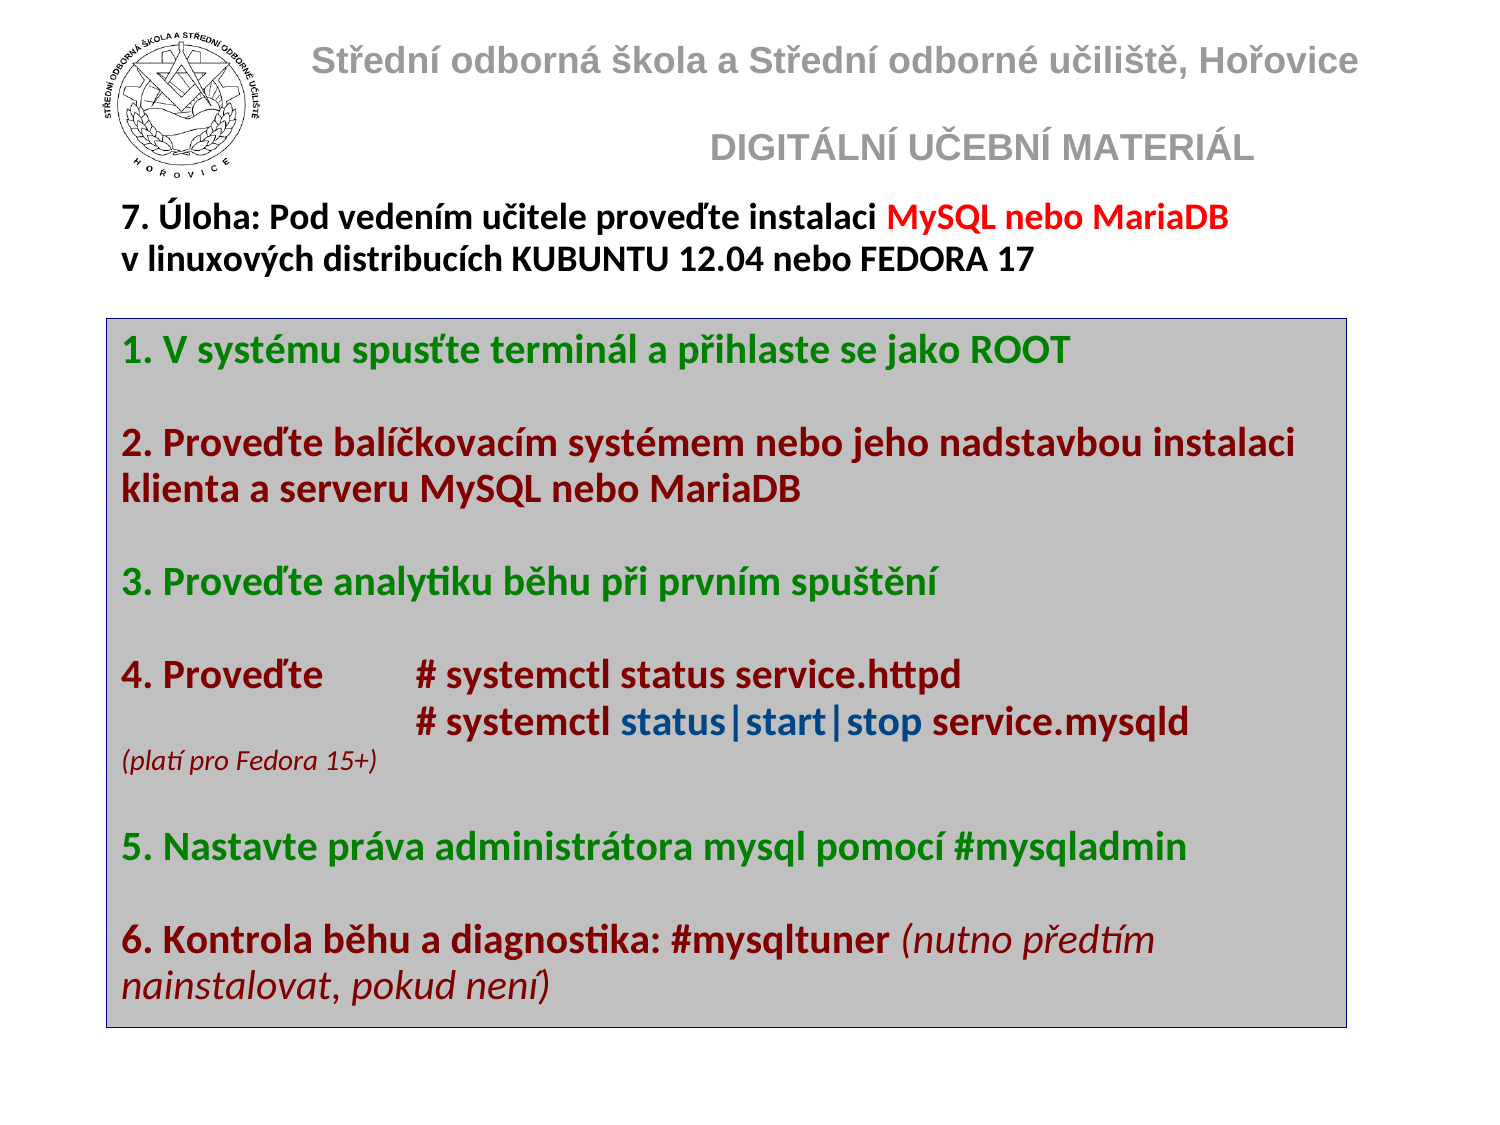

7. Úloha: Pod vedením učitele proveďte instalaci MySQL nebo MariaDB
v linuxových distribucích KUBUNTU 12.04 nebo FEDORA 17
1. V systému spusťte terminál a přihlaste se jako ROOT
2. Proveďte balíčkovacím systémem nebo jeho nadstavbou instalaci klienta a serveru MySQL nebo MariaDB
3. Proveďte analytiku běhu při prvním spuštění
4. Proveďte	 	# systemctl status service.httpd
				# systemctl status|start|stop service.mysqld
(platí pro Fedora 15+)
5. Nastavte práva administrátora mysql pomocí #mysqladmin
6. Kontrola běhu a diagnostika: #mysqltuner (nutno předtím nainstalovat, pokud není)